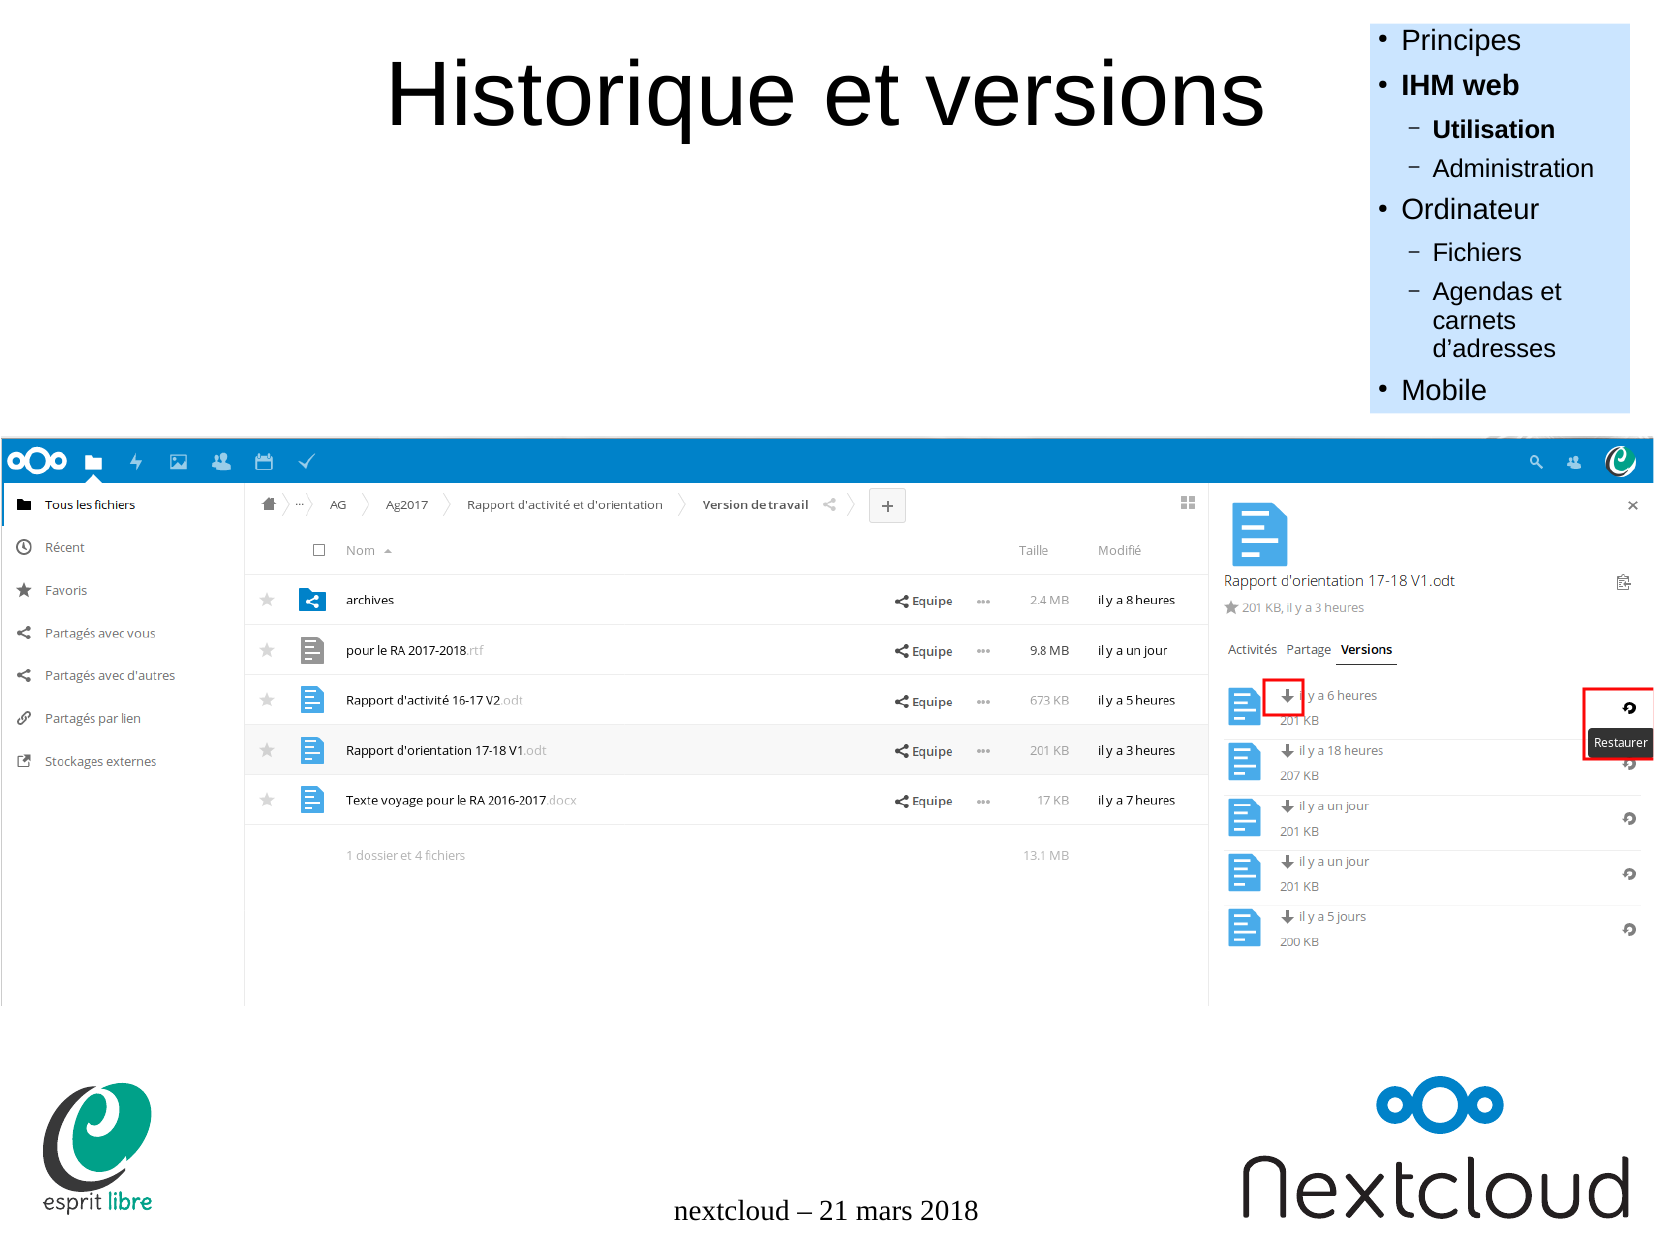

Historique et versions
# Principes
IHM web
Utilisation
Administration
Ordinateur
Fichiers
Agendas et carnets d’adresses
Mobile